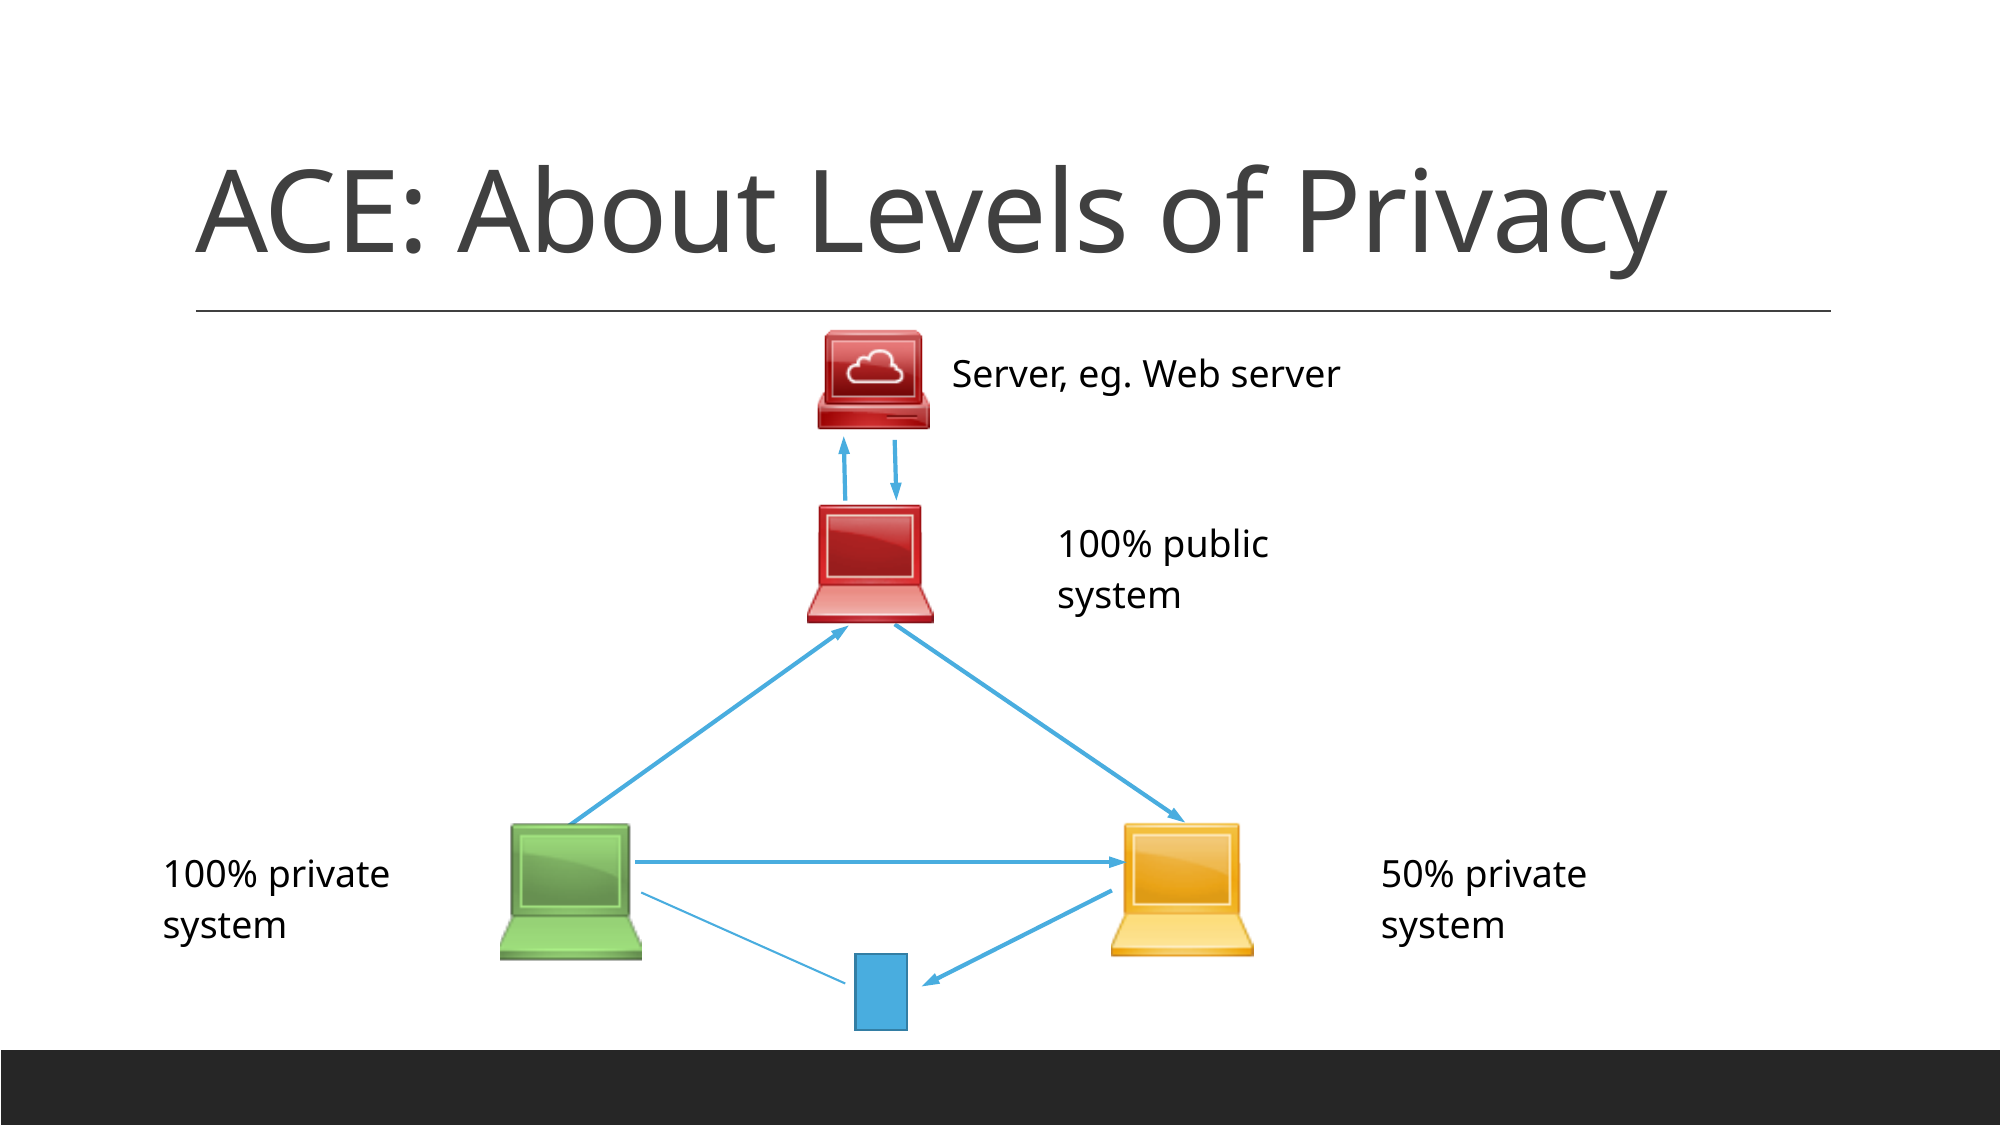

# ACE: About Levels of Privacy
Server, eg. Web server
100% public system
50% private system
100% private system